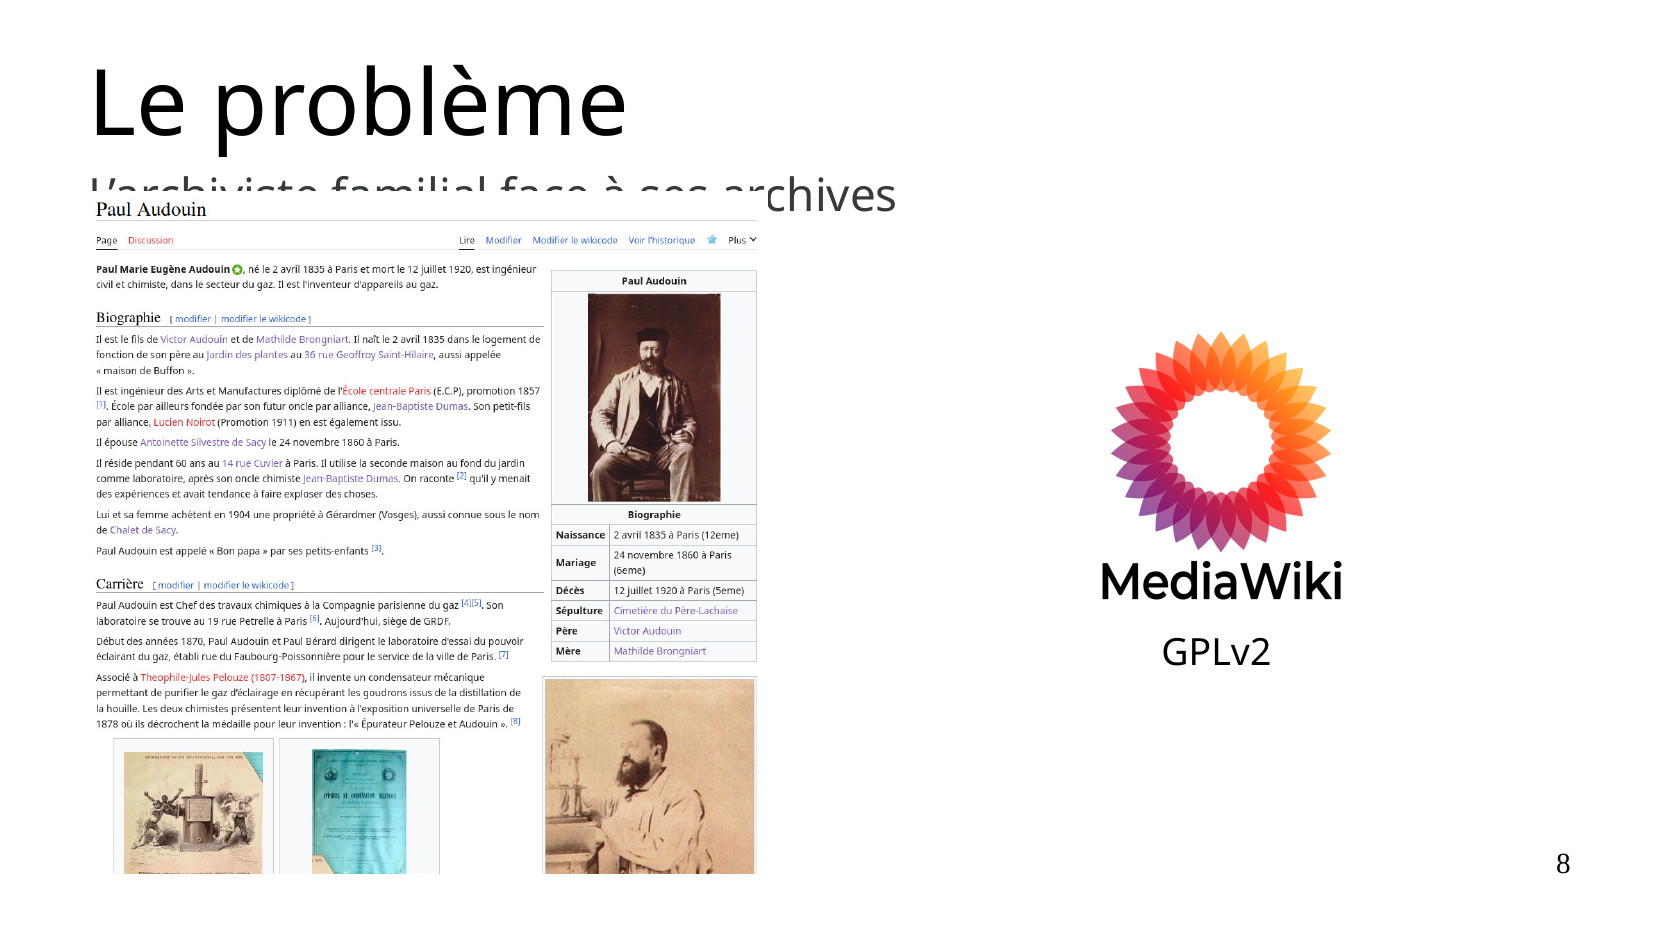

# Le problème L’archiviste familial face à ses archives
GPLv2
8